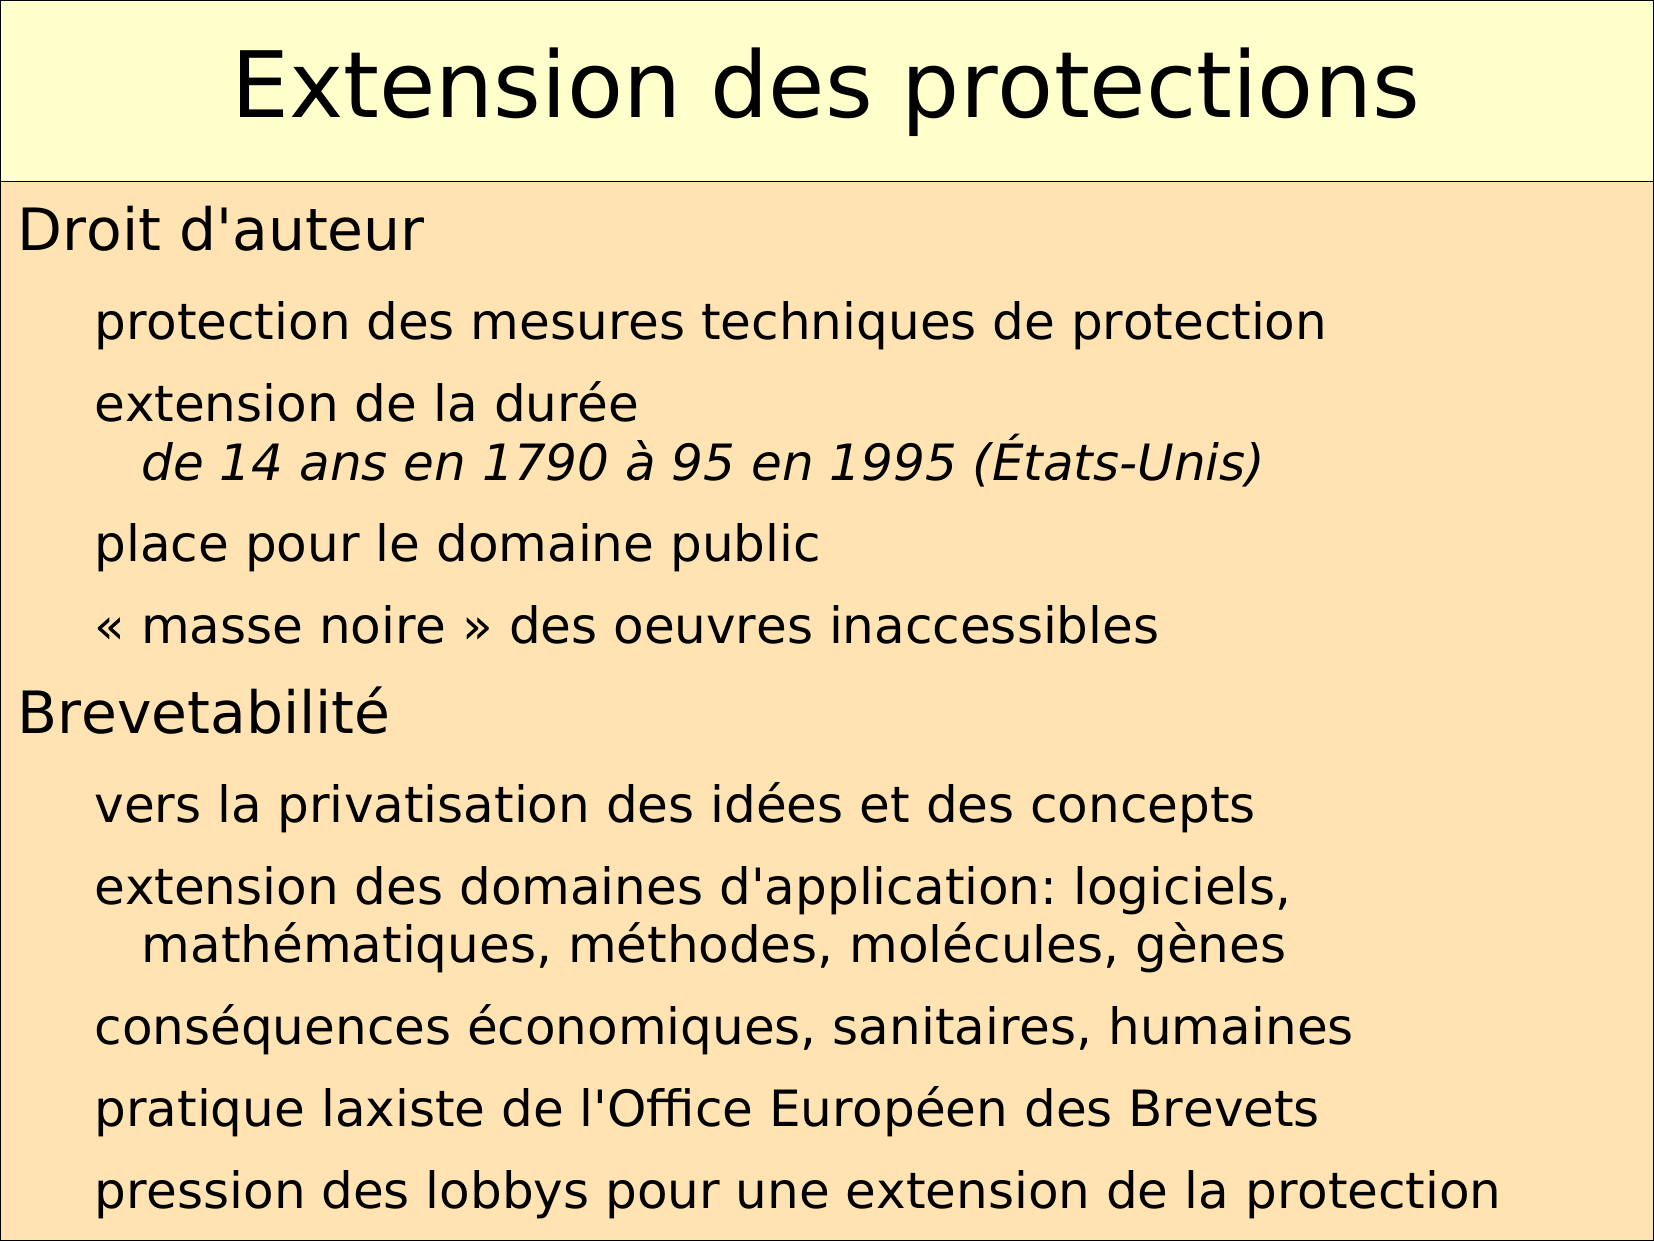

# Extension des protections
Droit d'auteur
protection des mesures techniques de protection
extension de la durée
de 14 ans en 1790 à 95 en 1995 (États-Unis)
place pour le domaine public
« masse noire » des oeuvres inaccessibles
Brevetabilité
vers la privatisation des idées et des concepts
extension des domaines d'application: logiciels, mathématiques, méthodes, molécules, gènes
conséquences économiques, sanitaires, humaines
pratique laxiste de l'Office Européen des Brevets
pression des lobbys pour une extension de la protection